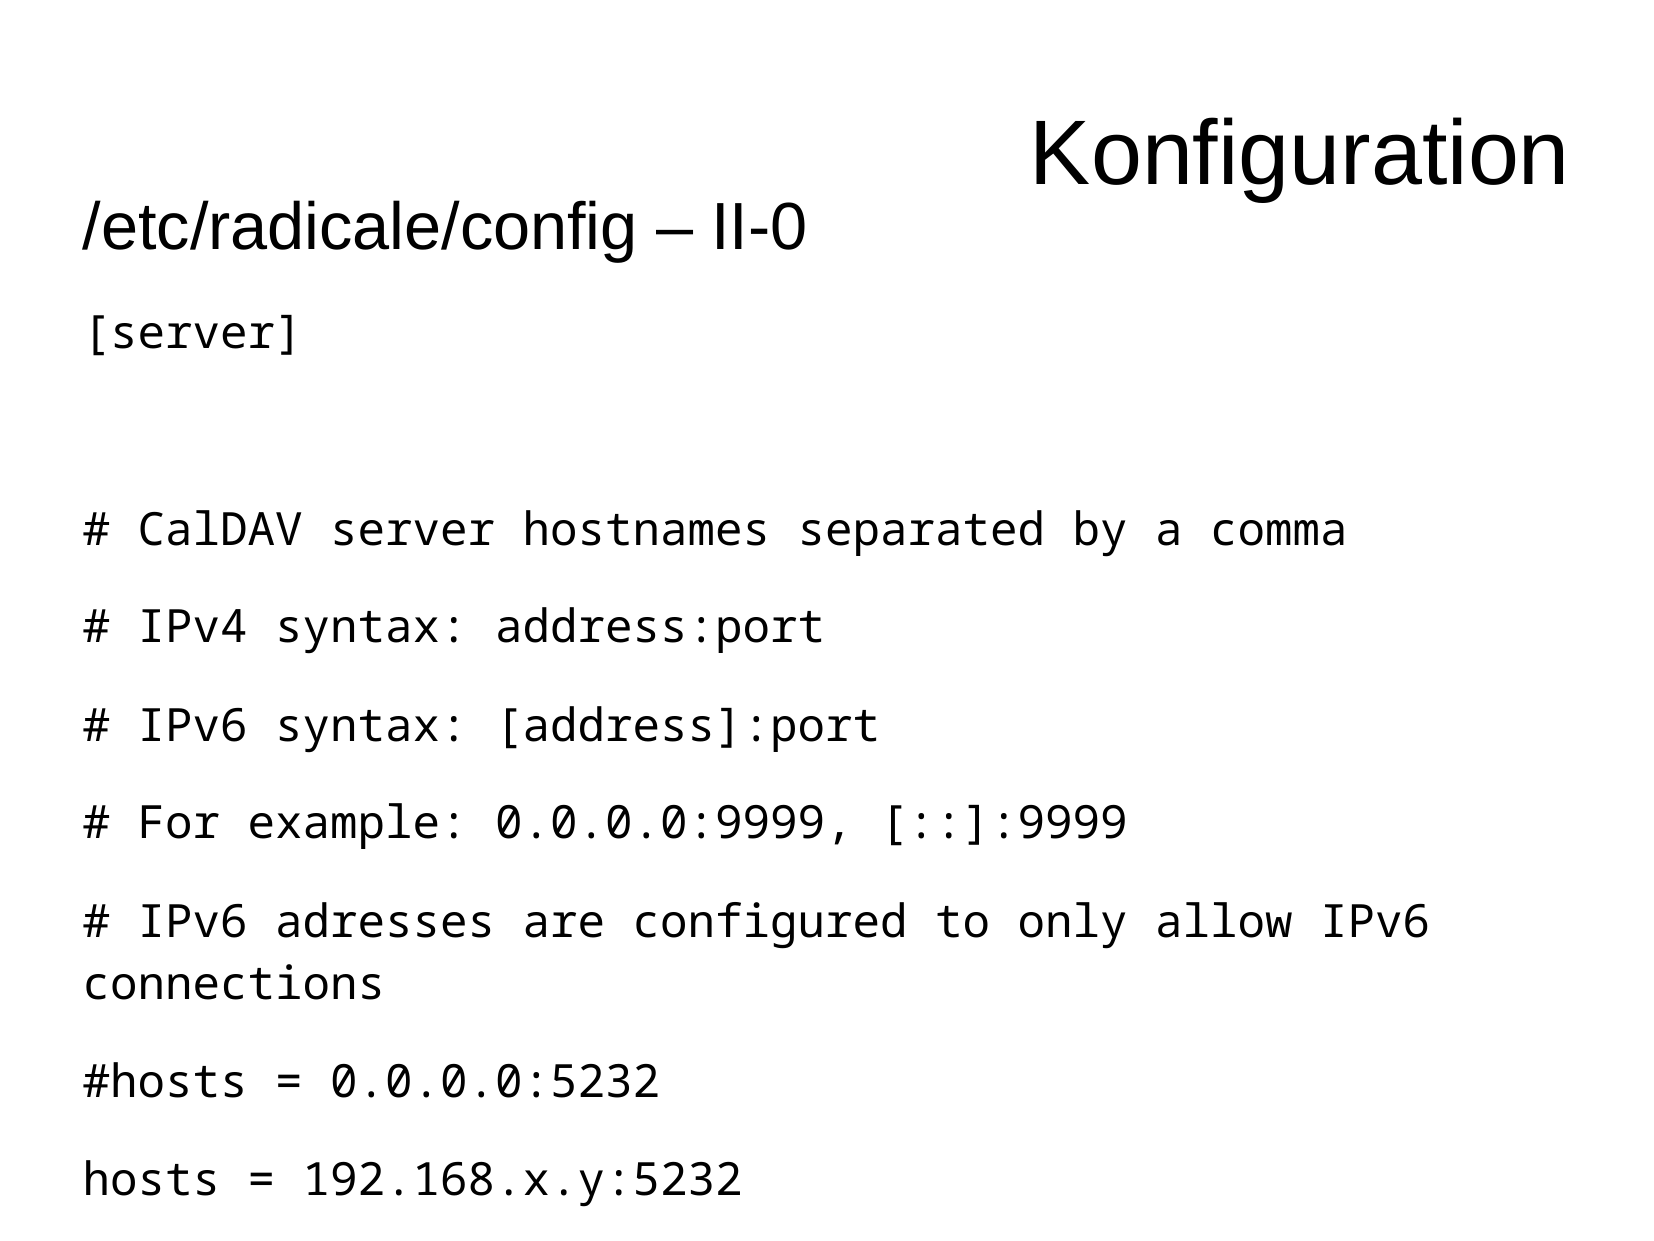

# Konfiguration
/etc/radicale/config – II-0
[server]
# CalDAV server hostnames separated by a comma
# IPv4 syntax: address:port
# IPv6 syntax: [address]:port
# For example: 0.0.0.0:9999, [::]:9999
# IPv6 adresses are configured to only allow IPv6 connections
#hosts = 0.0.0.0:5232
hosts = 192.168.x.y:5232